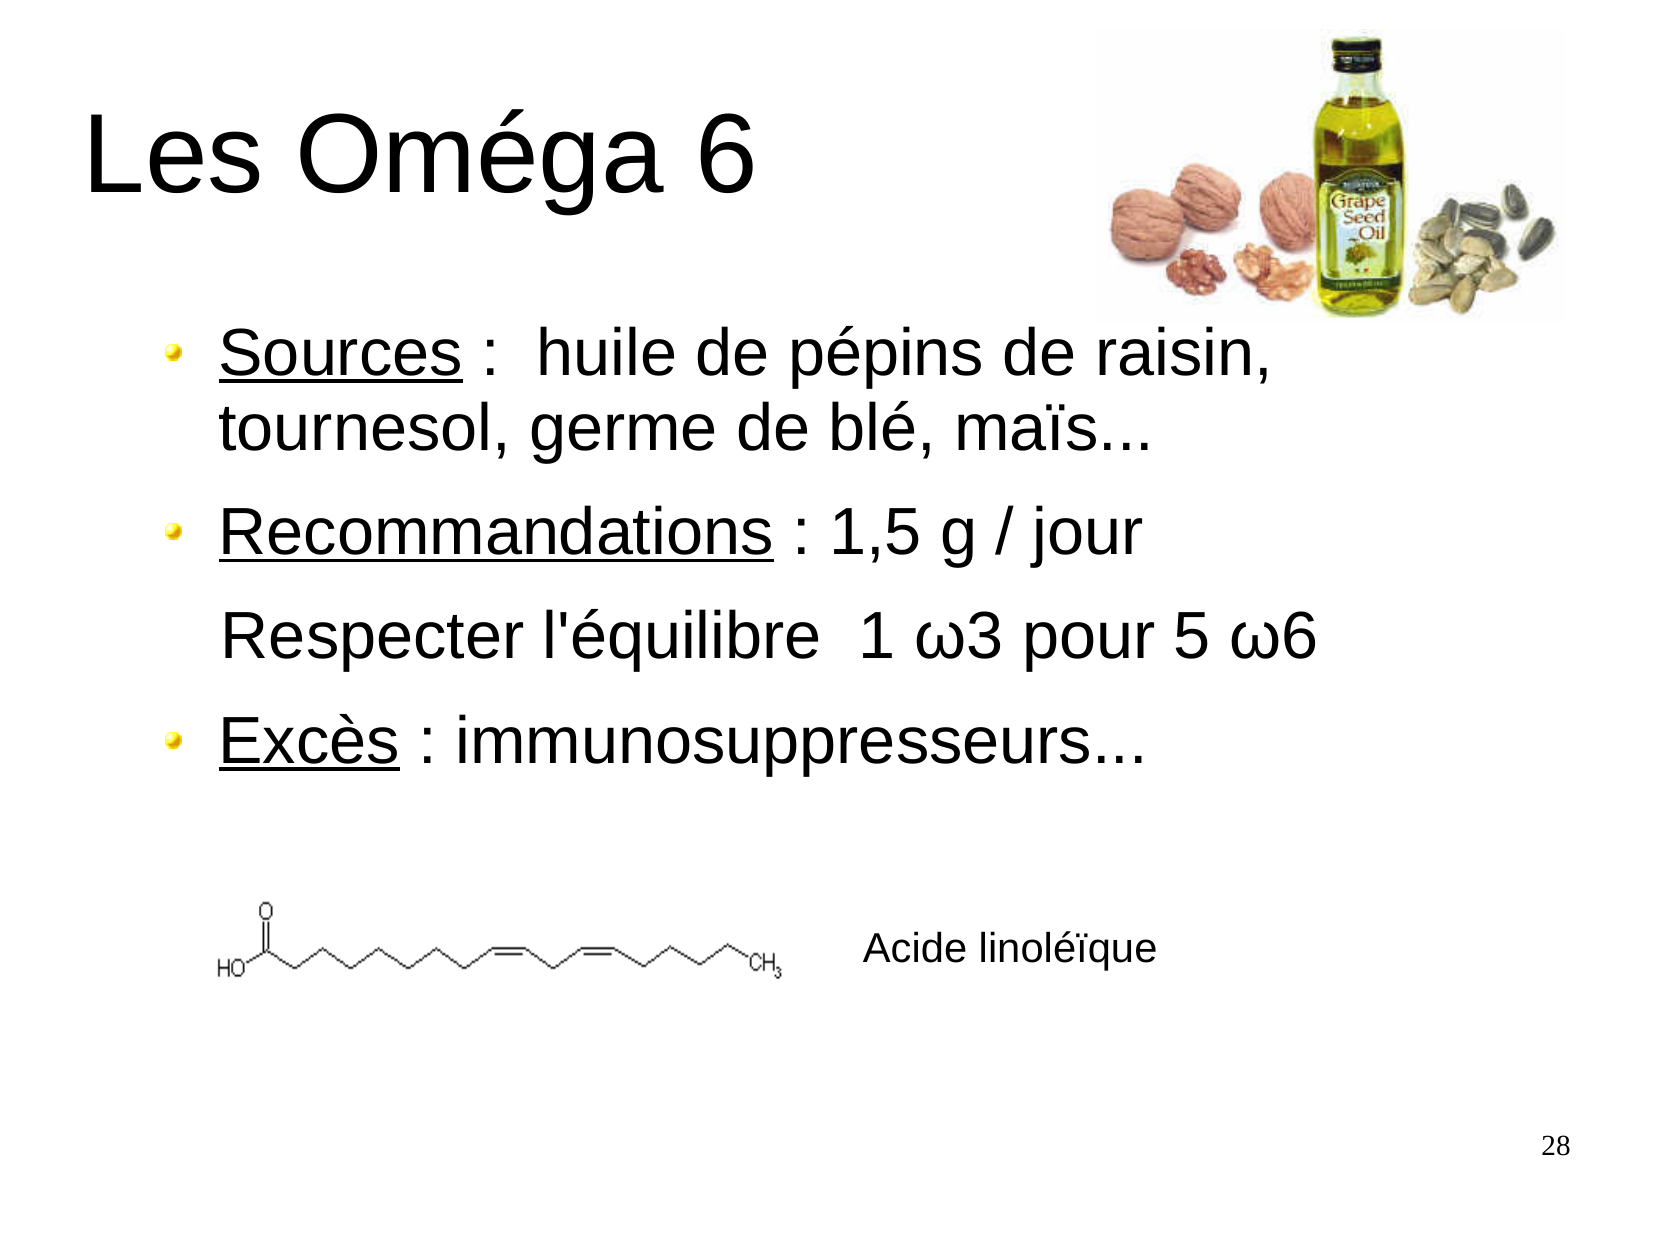

# Les Oméga 6
Sources : huile de pépins de raisin, tournesol, germe de blé, maïs...
Recommandations : 1,5 g / jour
 Respecter l'équilibre 1 ω3 pour 5 ω6
Excès : immunosuppresseurs...
 Acide linoléïque
28